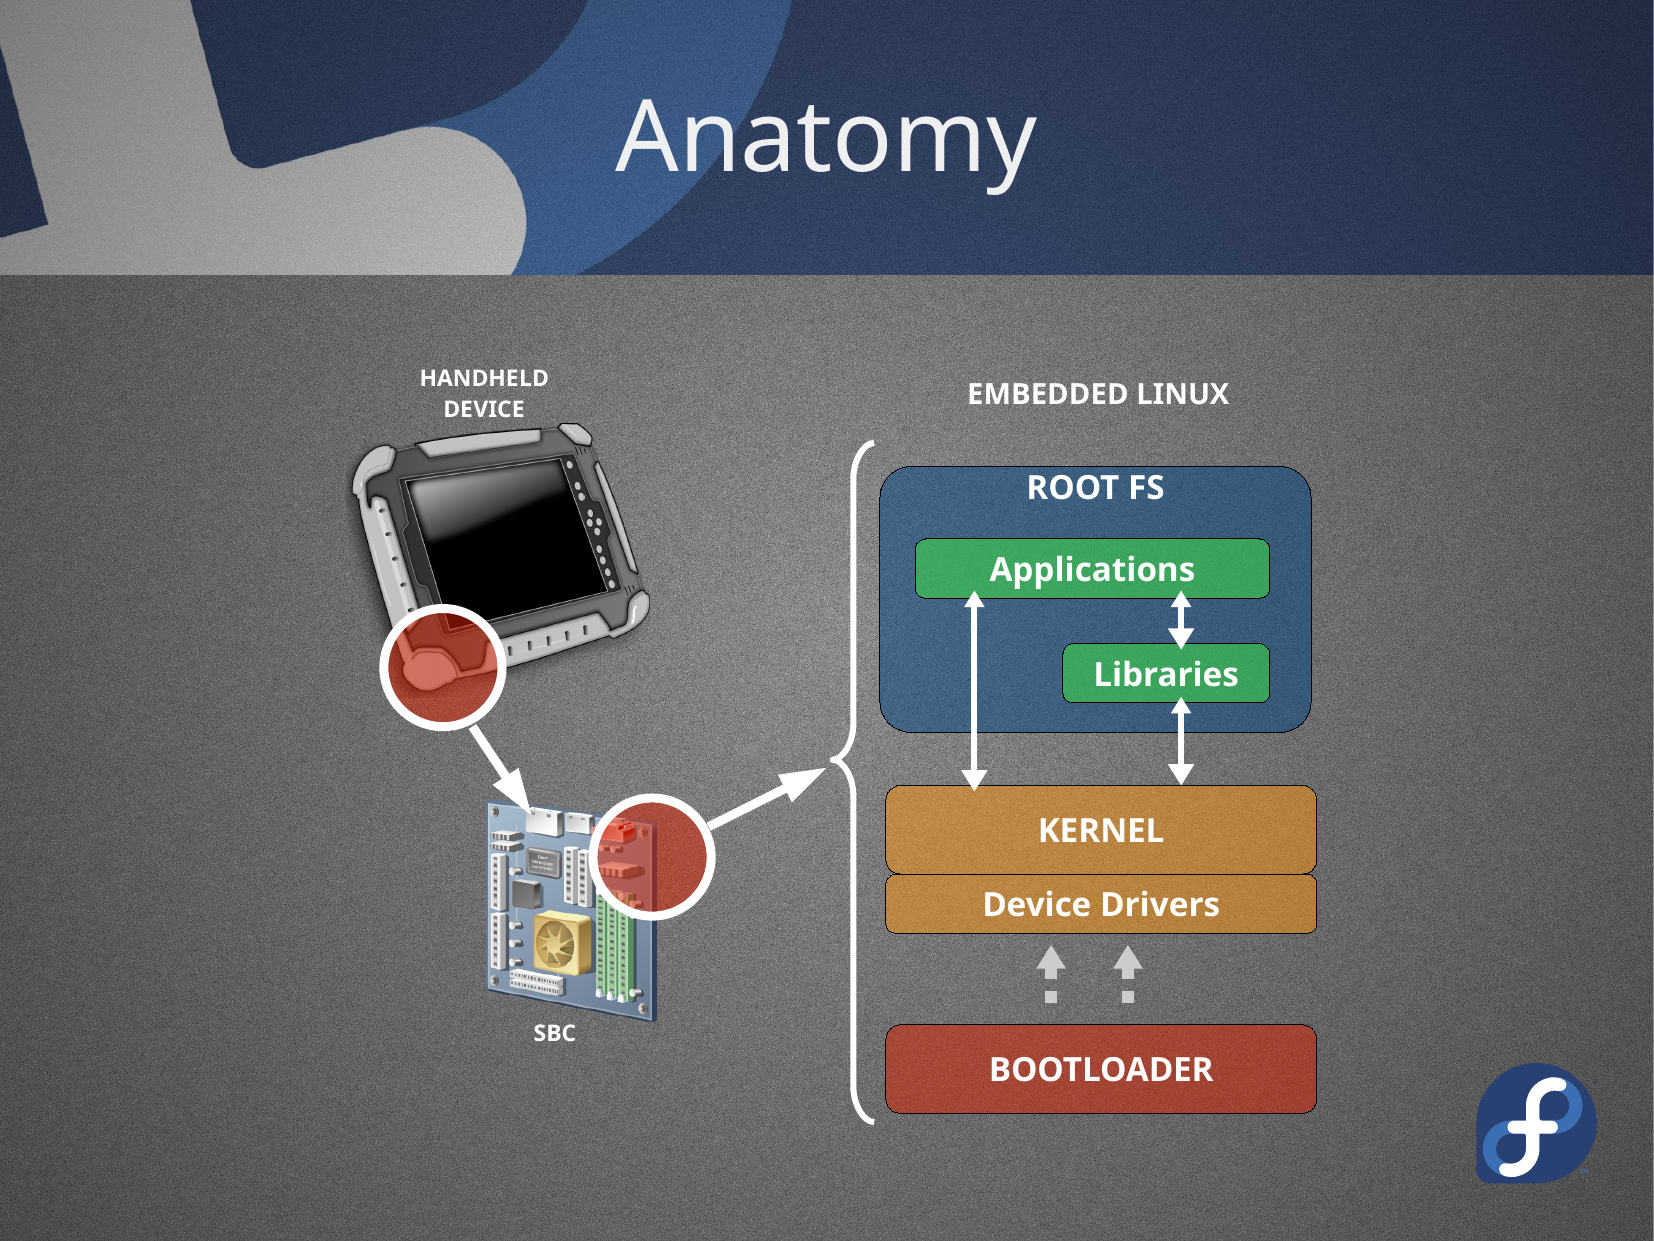

# Anatomy
HANDHELD
DEVICE
EMBEDDED LINUX
ROOT FS
Applications
Libraries
KERNEL
Device Drivers
SBC
BOOTLOADER